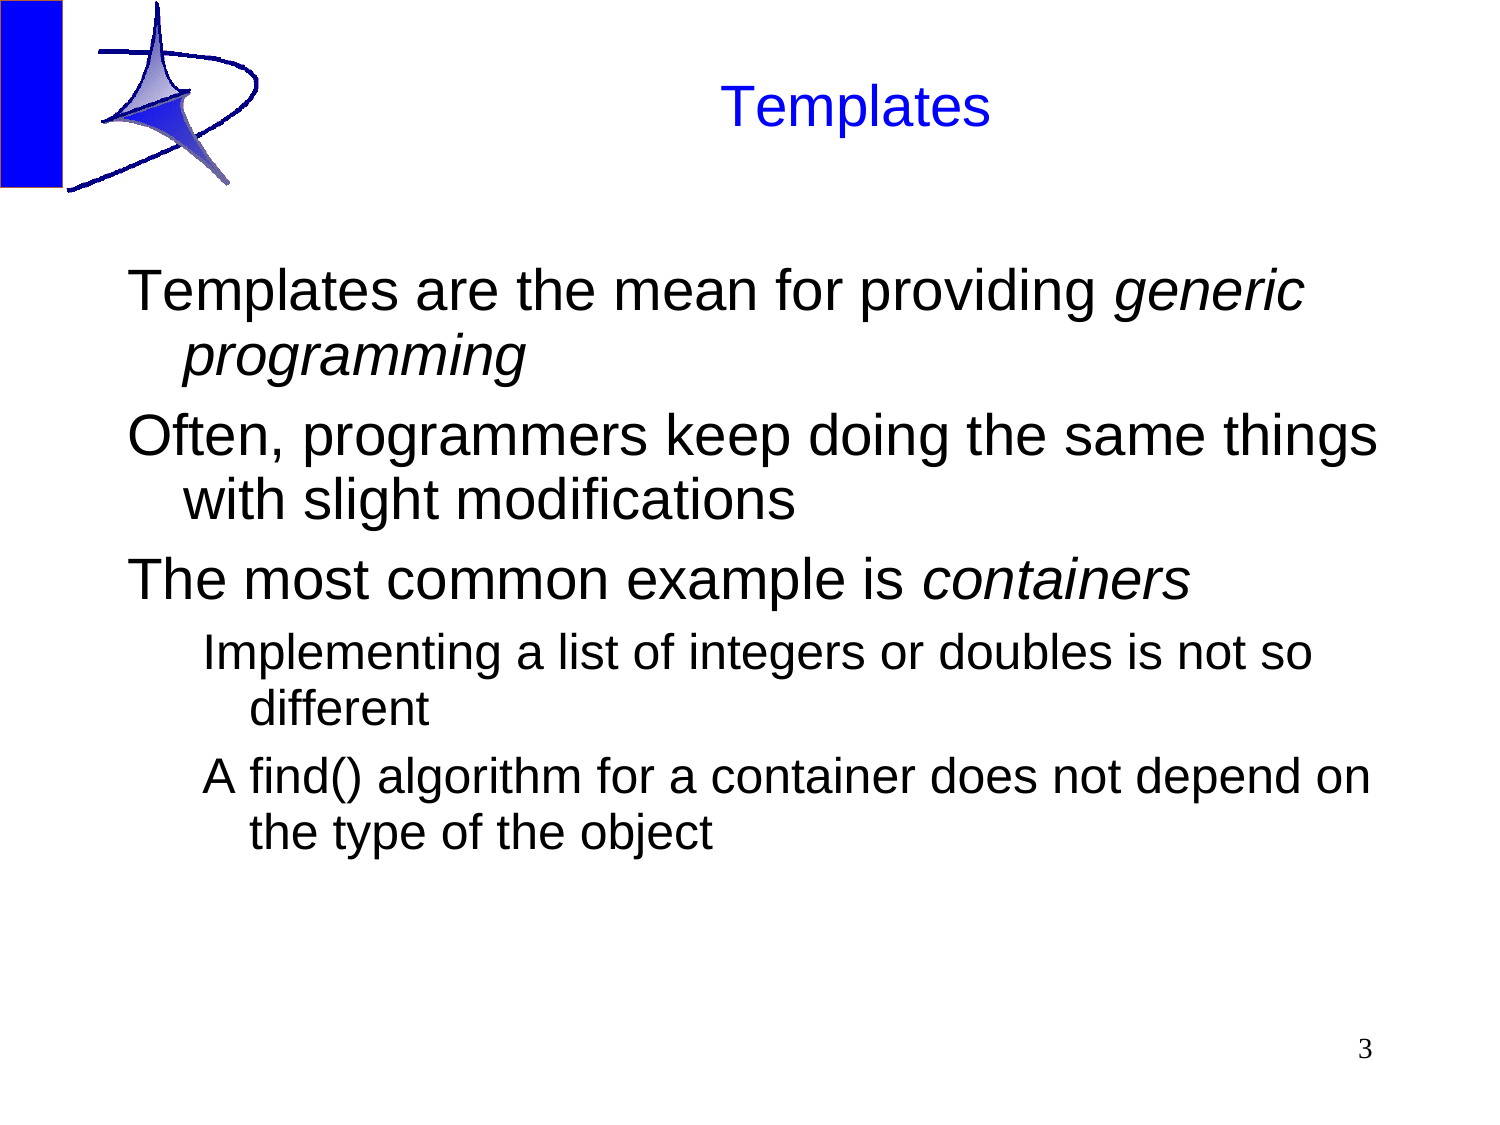

# Templates
Templates are the mean for providing generic programming
Often, programmers keep doing the same things with slight modifications
The most common example is containers
Implementing a list of integers or doubles is not so different
A find() algorithm for a container does not depend on the type of the object
3